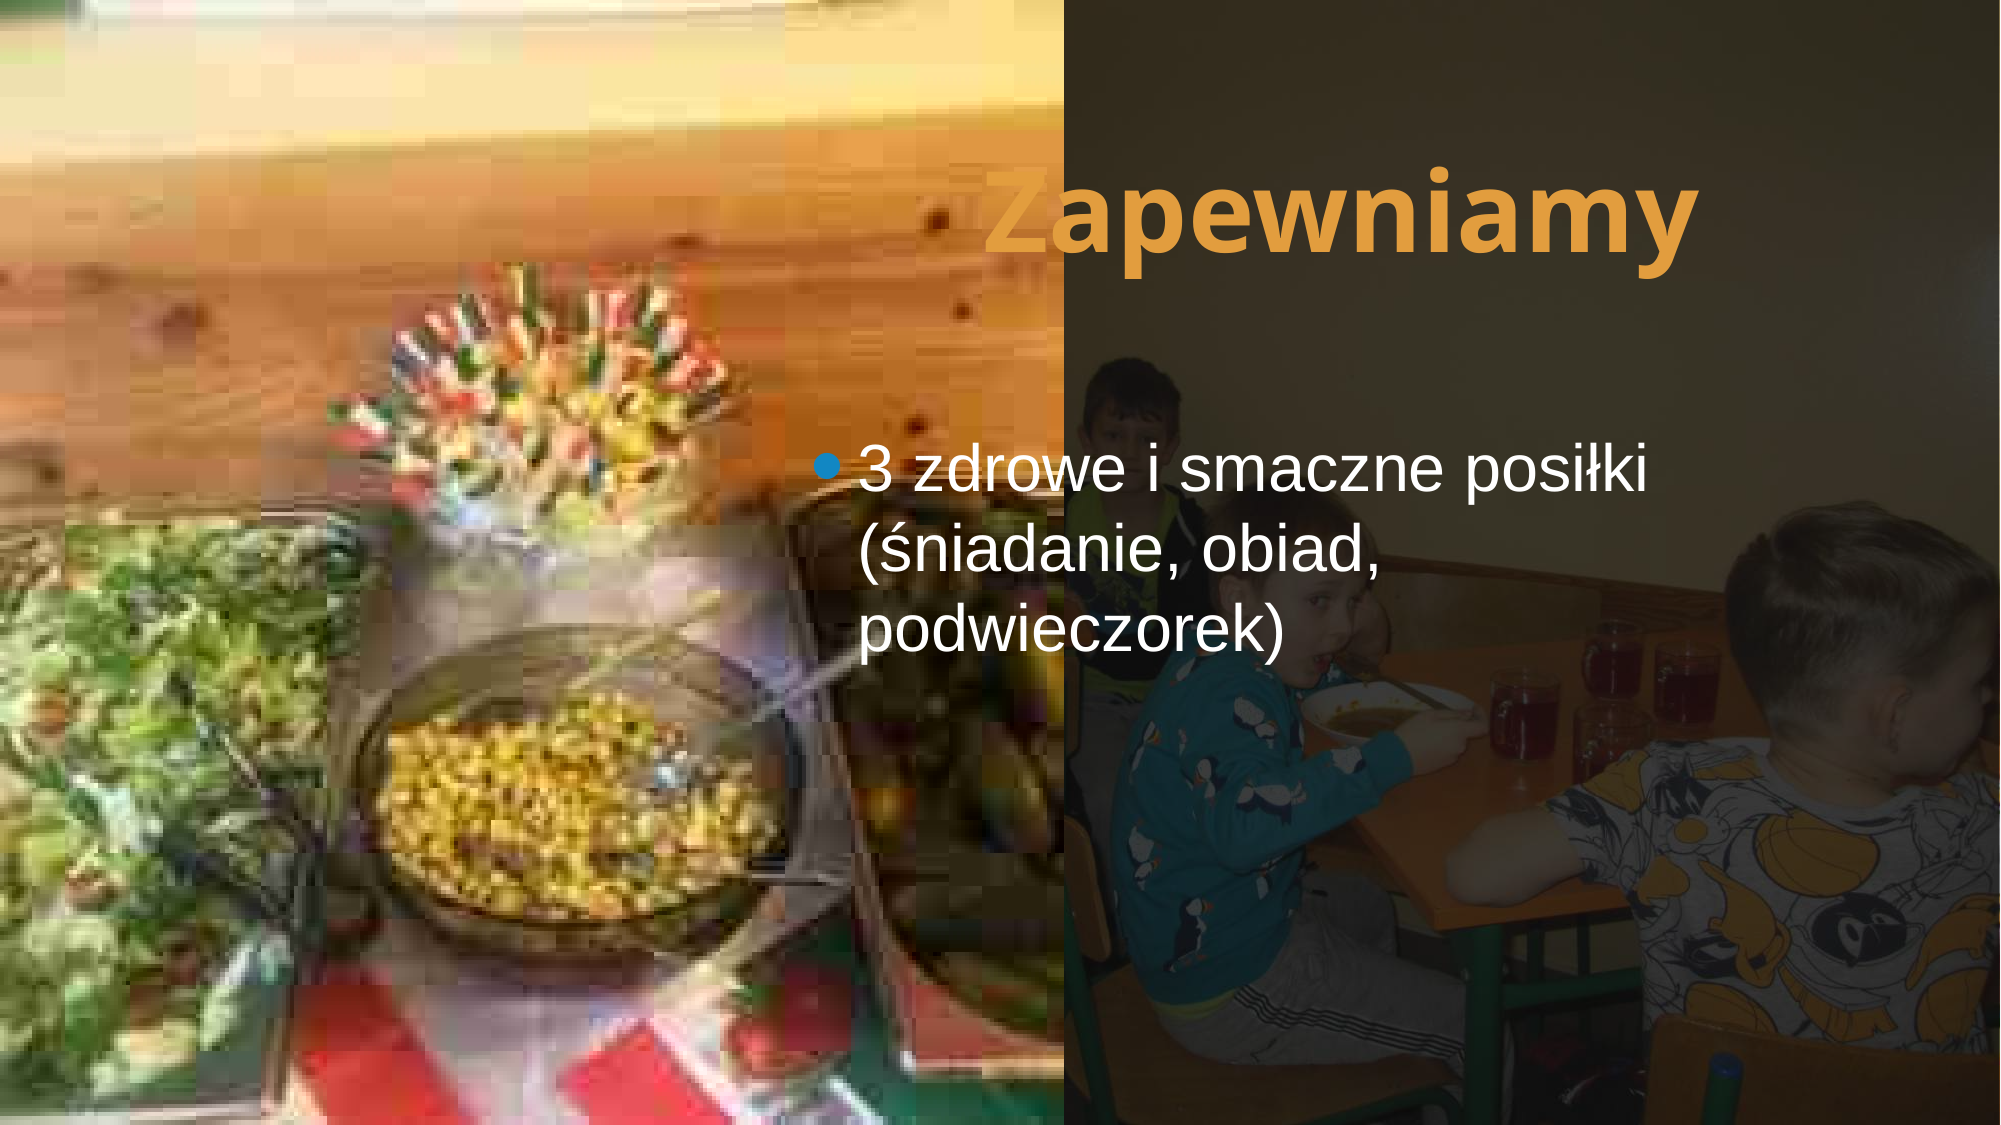

# Zapewniamy
3 zdrowe i smaczne posiłki (śniadanie, obiad, podwieczorek)